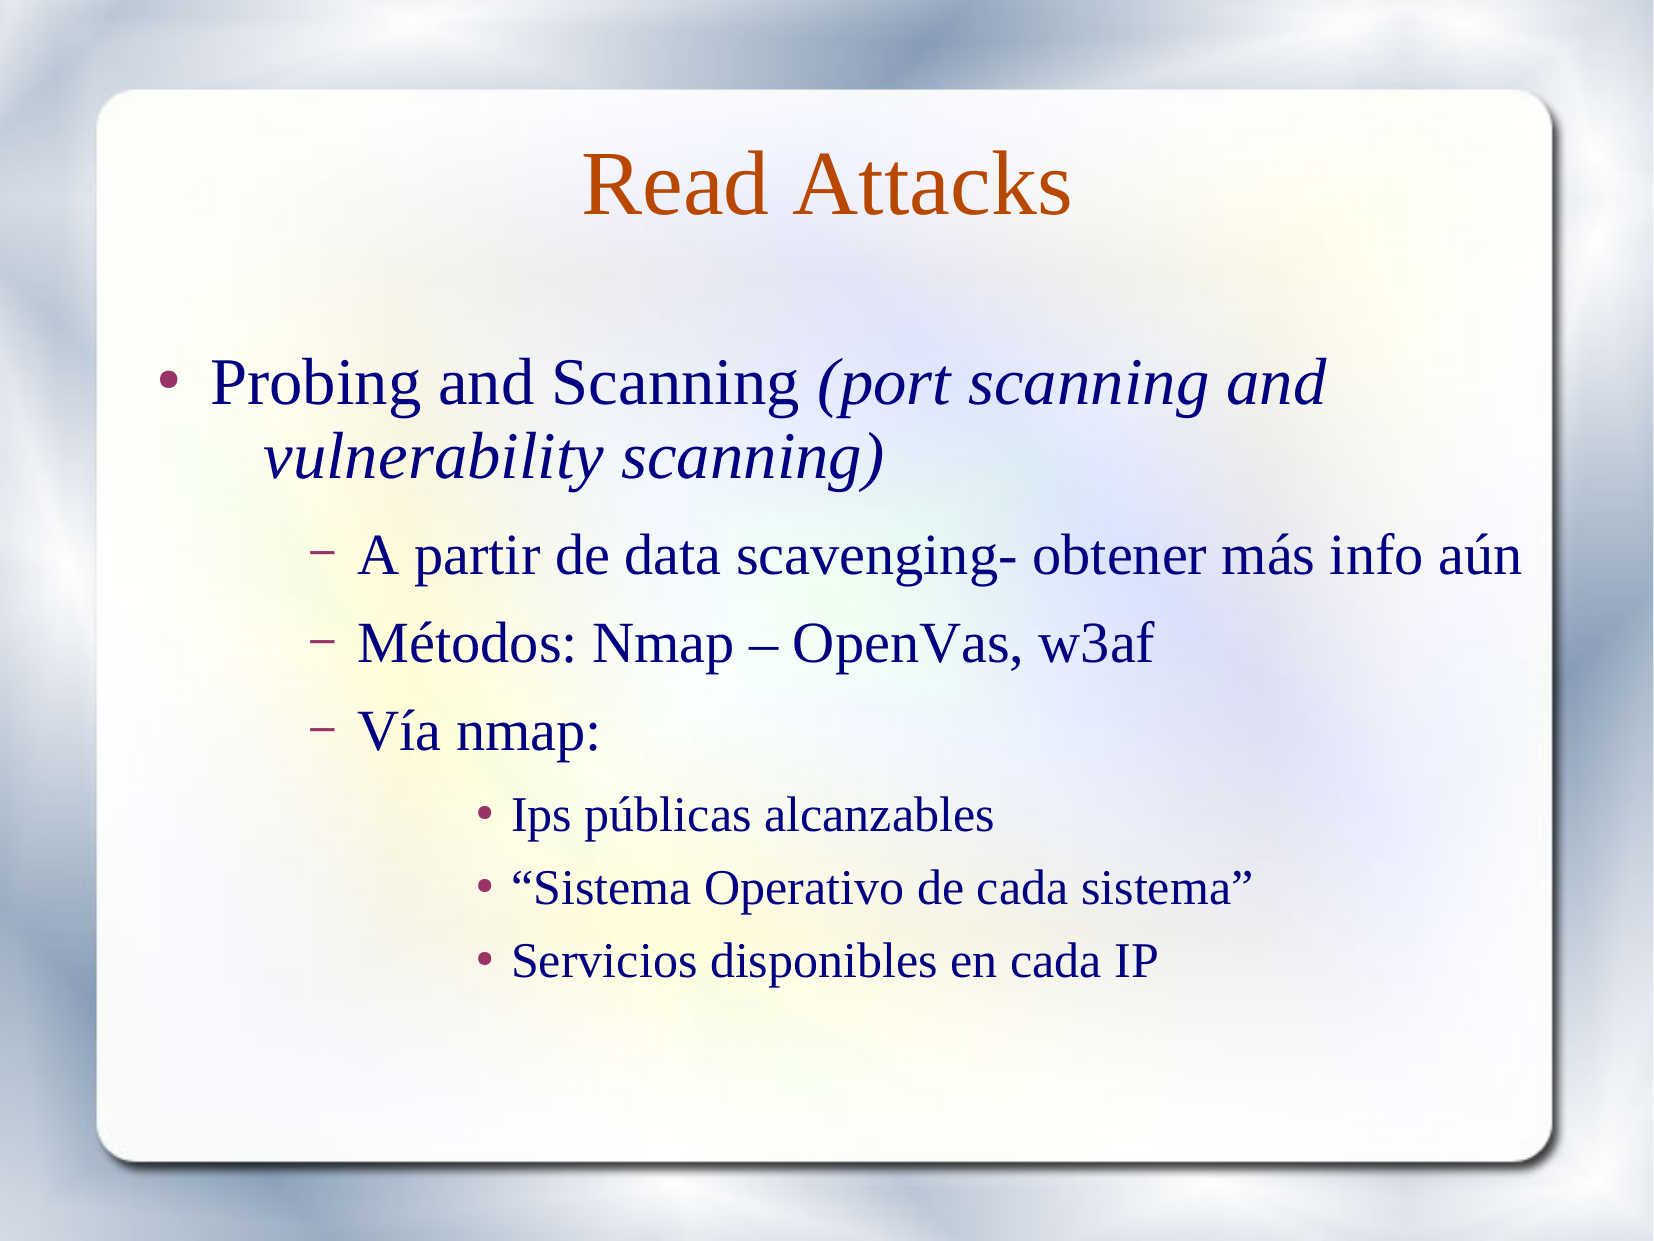

# Read Attacks
Probing and Scanning (port scanning and vulnerability scanning)
A partir de data scavenging- obtener más info aún
Métodos: Nmap – OpenVas, w3af
Vía nmap:
Ips públicas alcanzables
“Sistema Operativo de cada sistema”
Servicios disponibles en cada IP